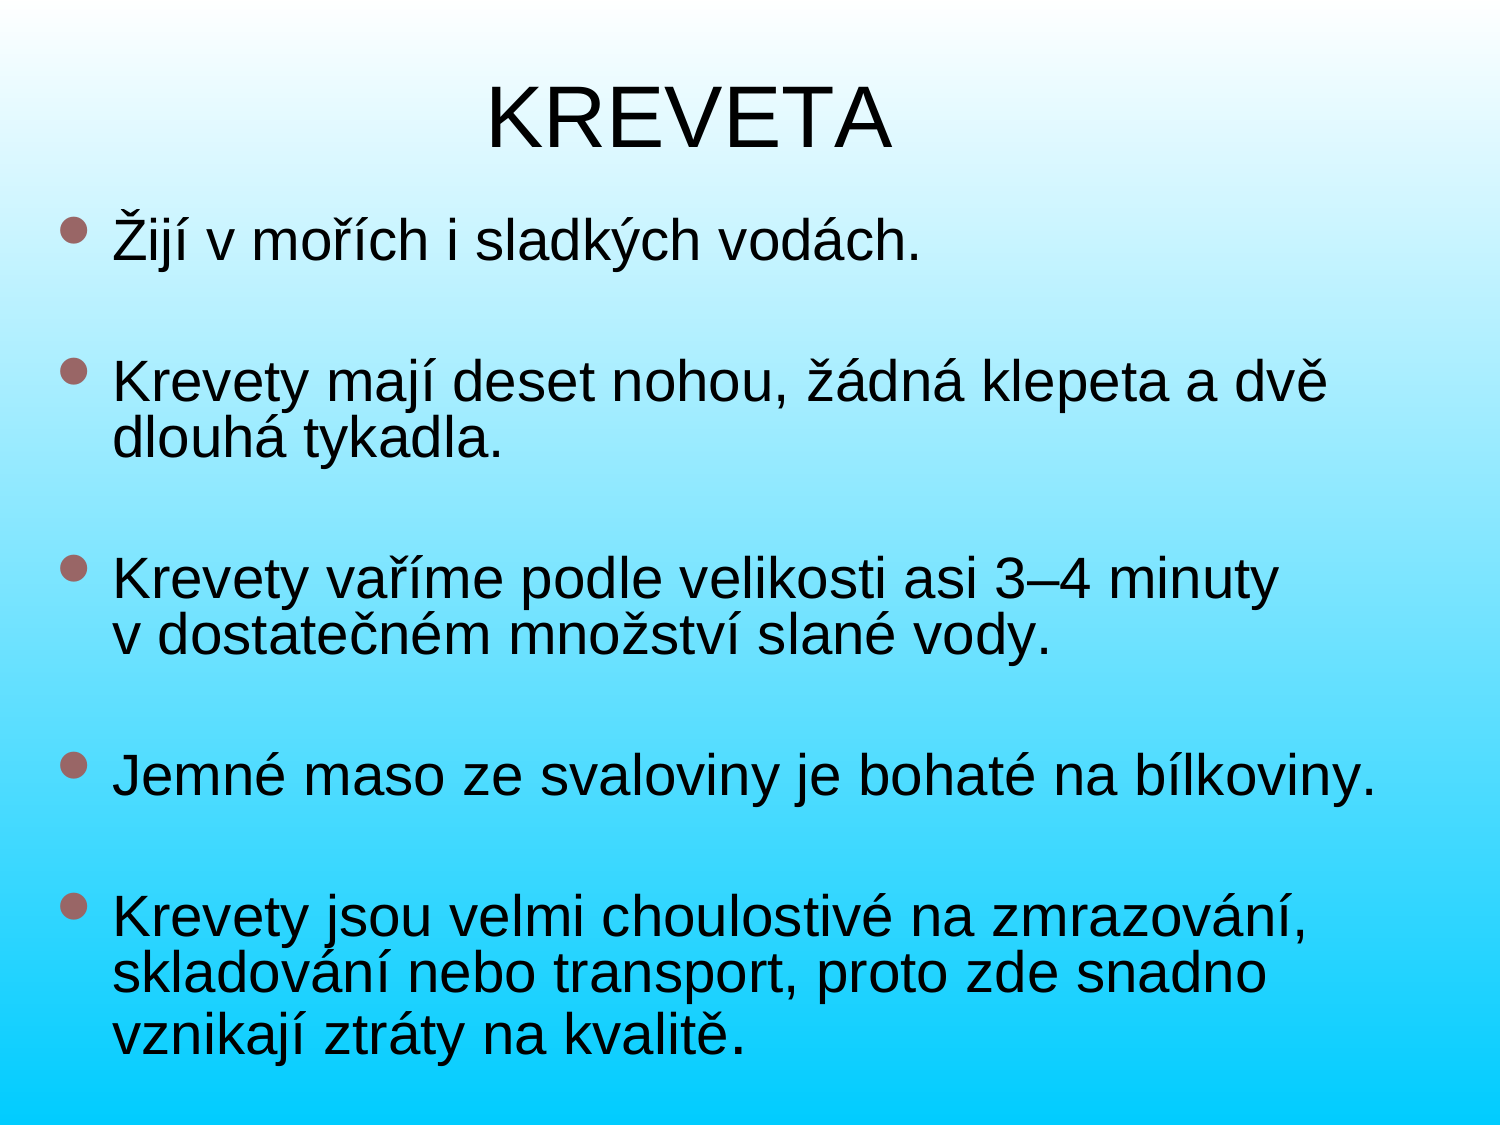

# KREVETA
Žijí v mořích i sladkých vodách.
Krevety mají deset nohou, žádná klepeta a dvě dlouhá tykadla.
Krevety vaříme podle velikosti asi 3–4 minuty
v dostatečném množství slané vody.
Jemné maso ze svaloviny je bohaté na bílkoviny.
Krevety jsou velmi choulostivé na zmrazování, skladování nebo transport, proto zde snadno vznikají ztráty na kvalitě.